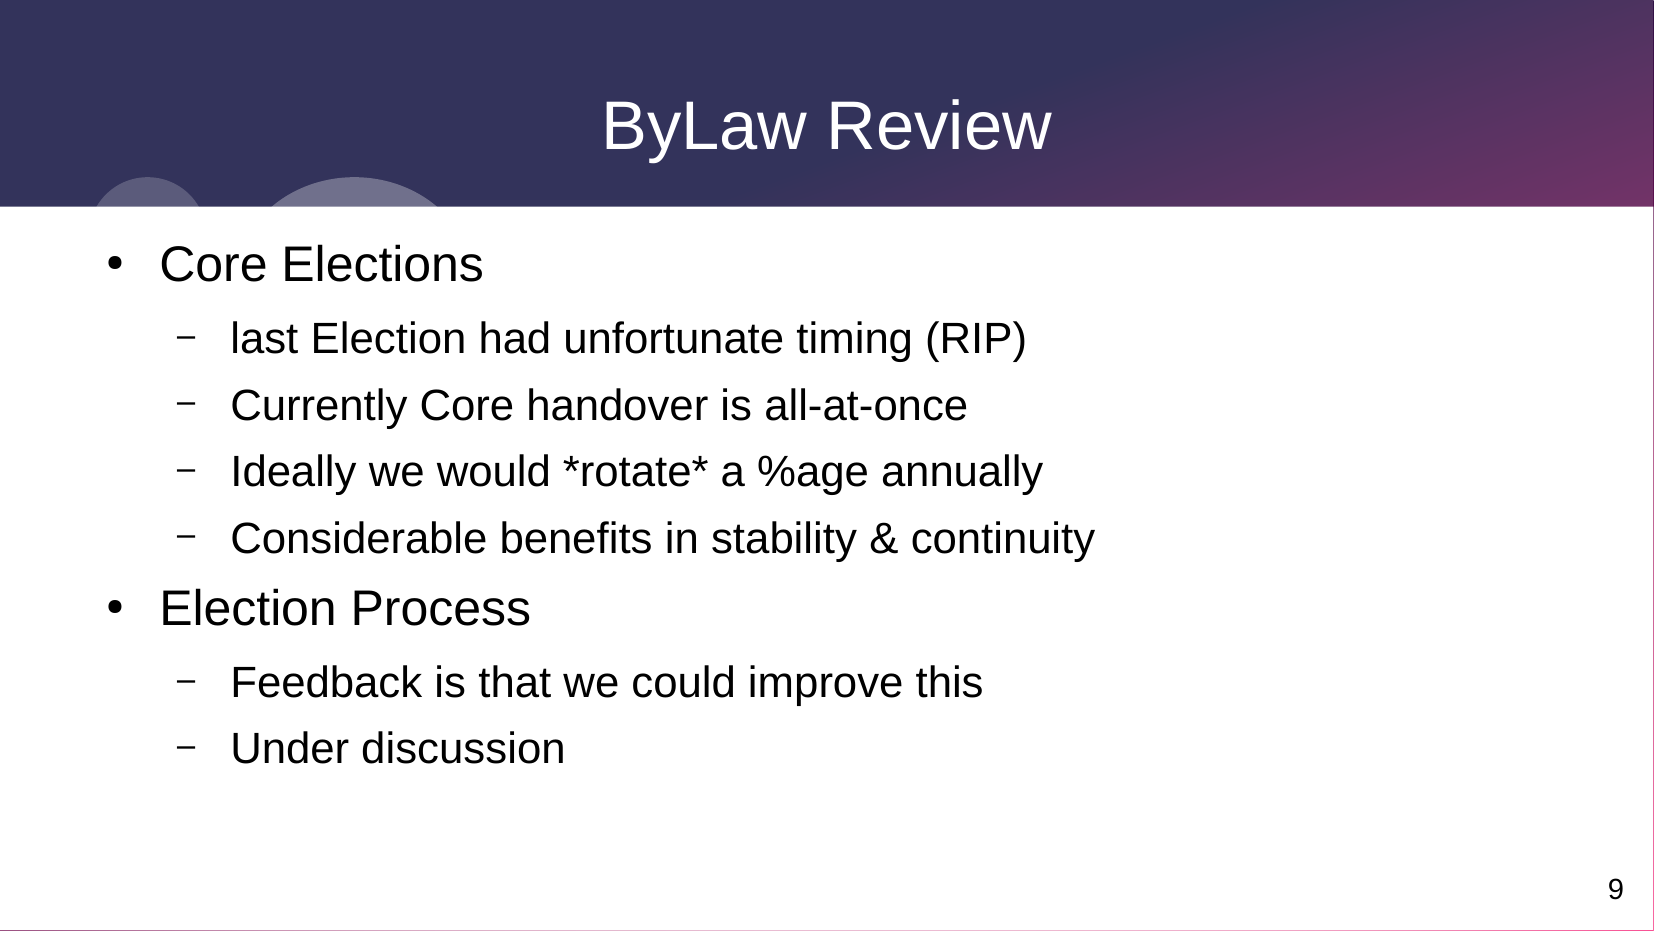

# ByLaw Review
Core Elections
last Election had unfortunate timing (RIP)
Currently Core handover is all-at-once
Ideally we would *rotate* a %age annually
Considerable benefits in stability & continuity
Election Process
Feedback is that we could improve this
Under discussion
9